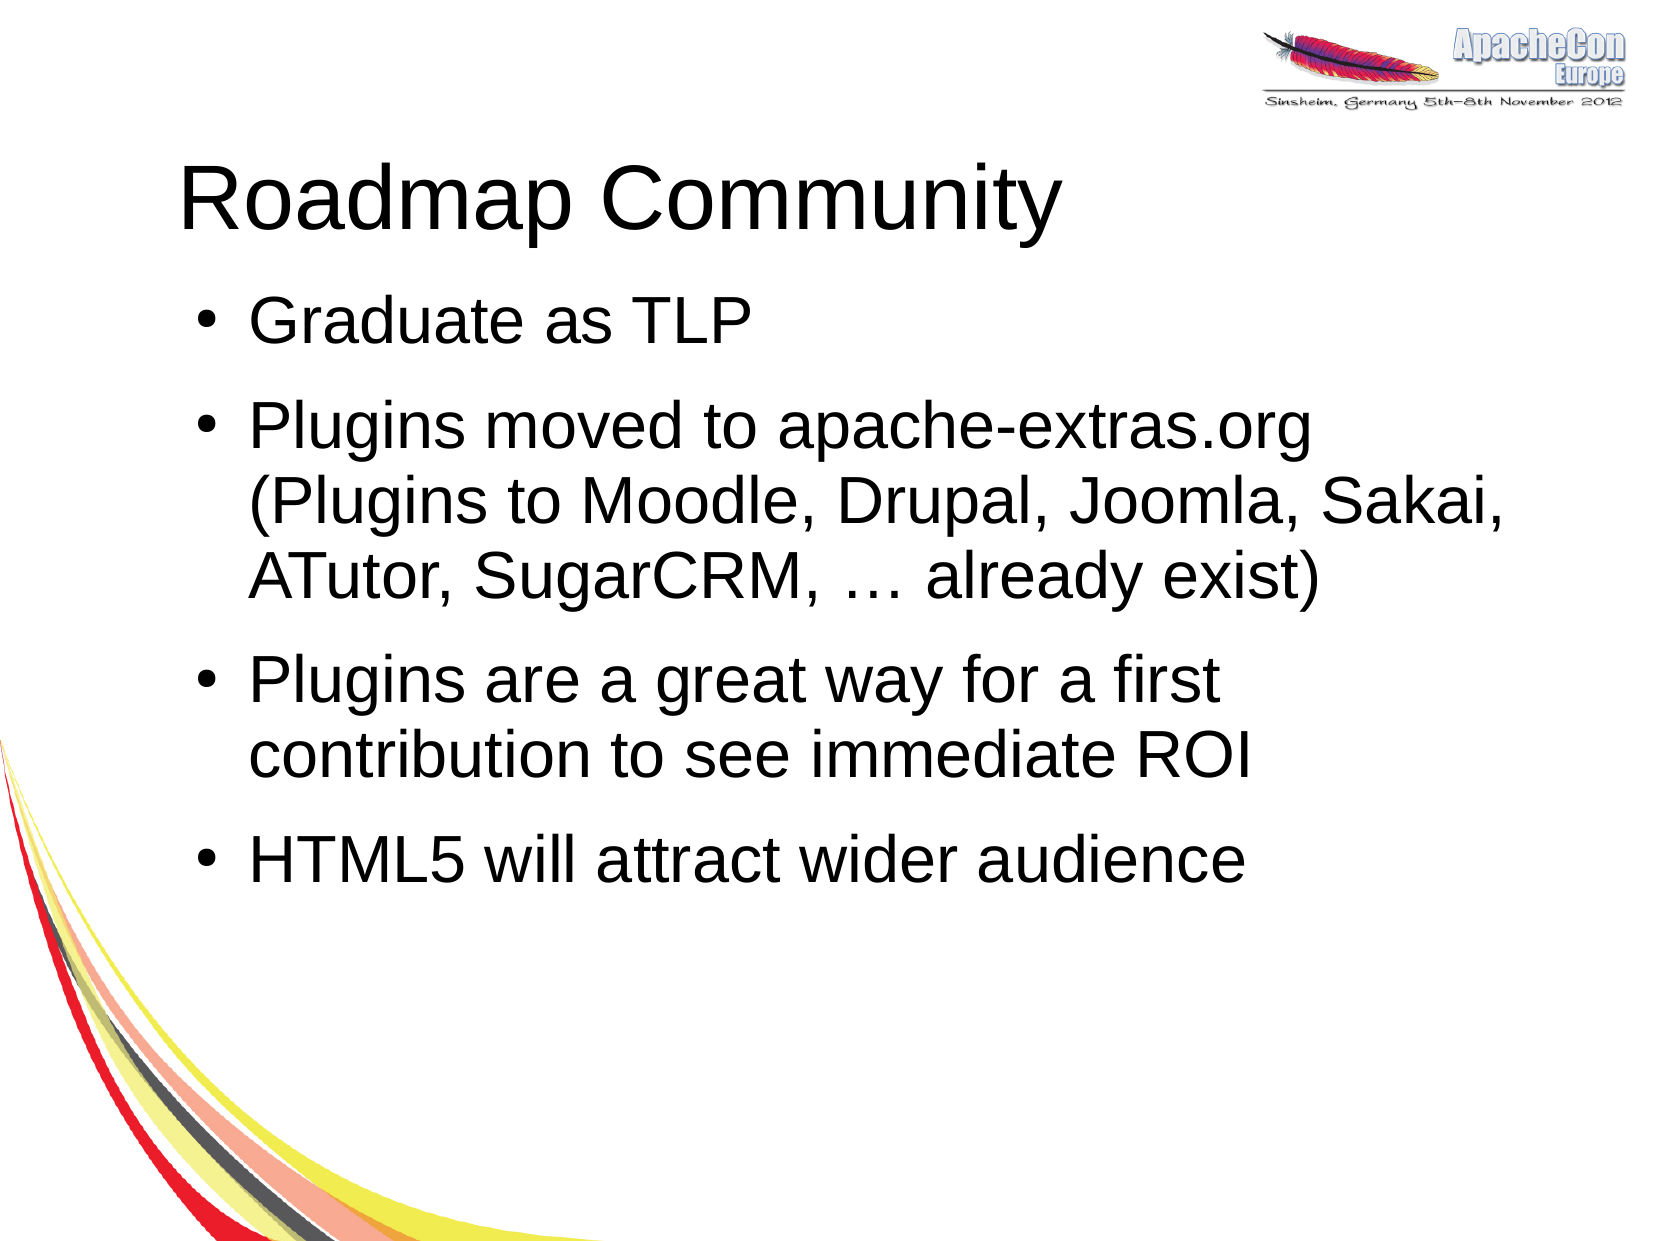

# Roadmap Community
Graduate as TLP
Plugins moved to apache-extras.org (Plugins to Moodle, Drupal, Joomla, Sakai, ATutor, SugarCRM, … already exist)
Plugins are a great way for a first contribution to see immediate ROI
HTML5 will attract wider audience